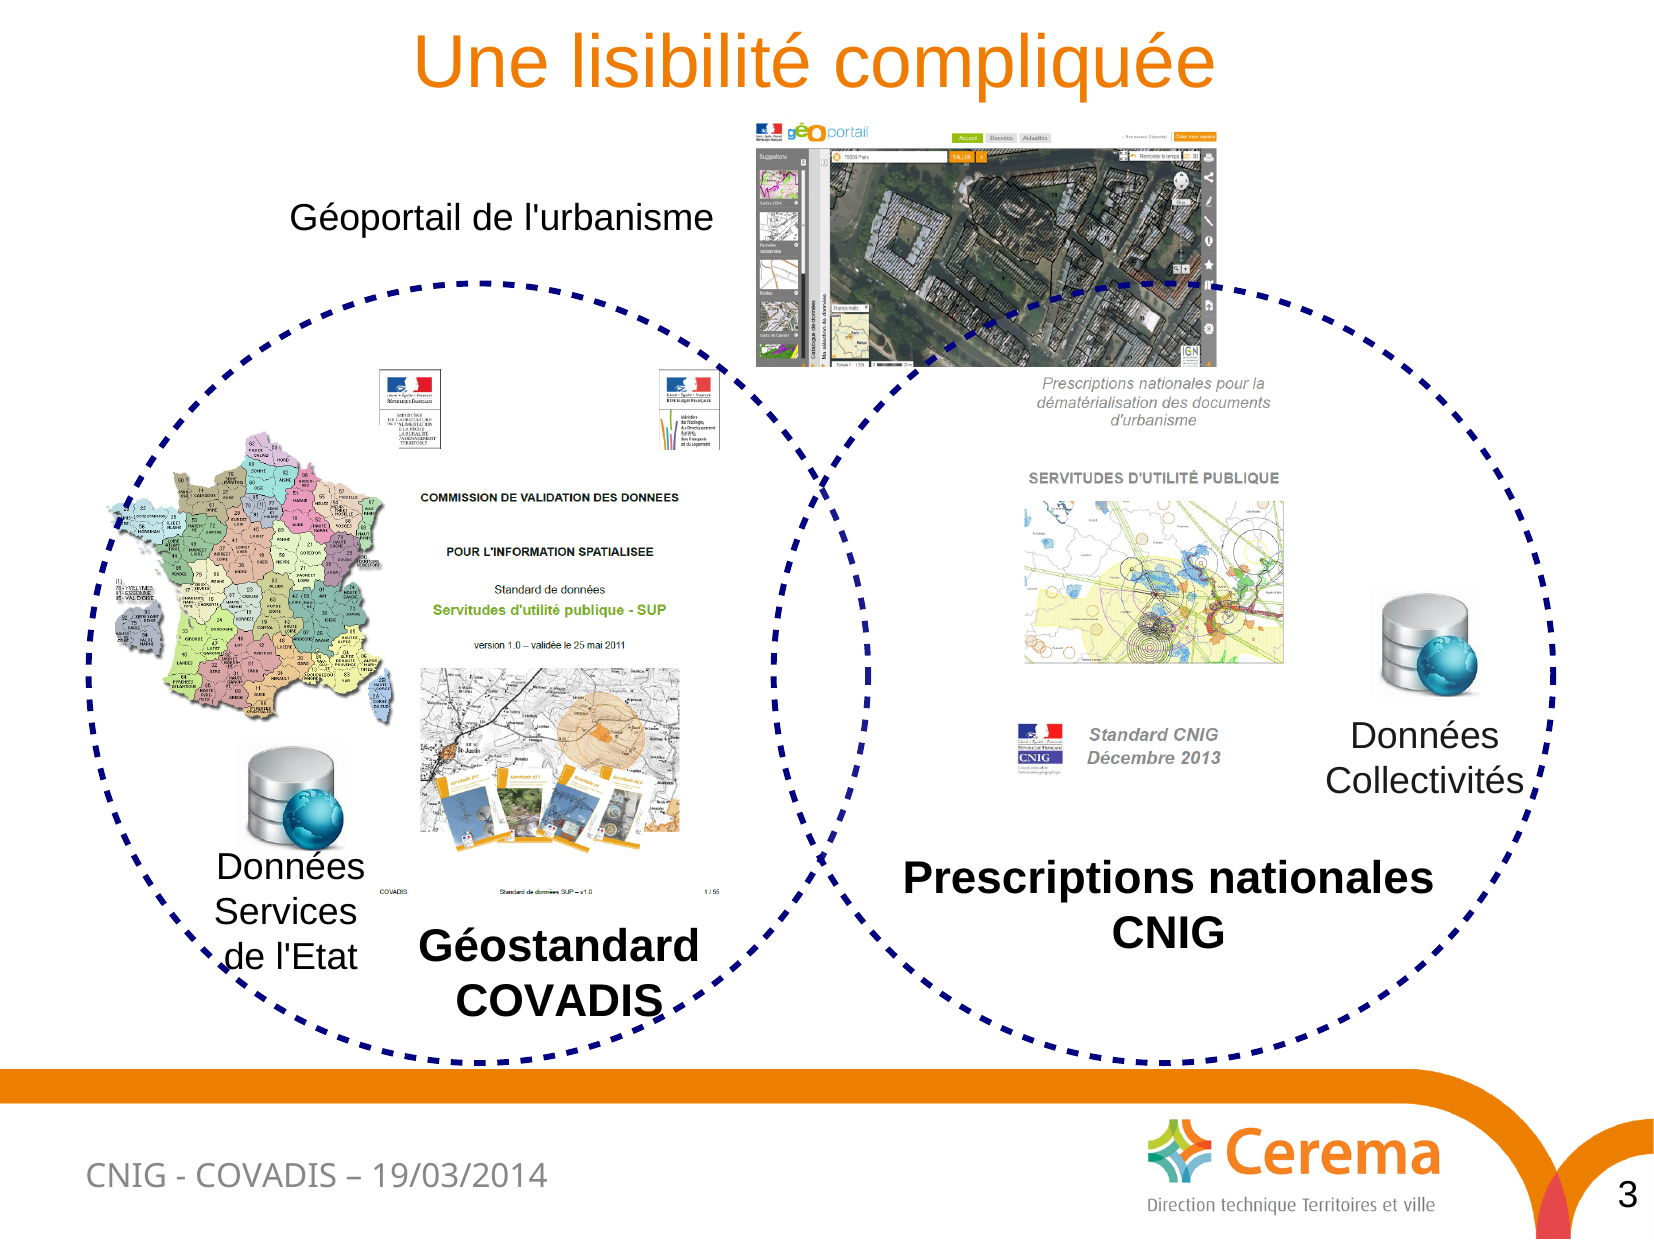

# Une lisibilité compliquée
Géoportail de l'urbanisme
Données
Collectivités
Données
Services
de l'Etat
Prescriptions nationales
CNIG
Géostandard
COVADIS